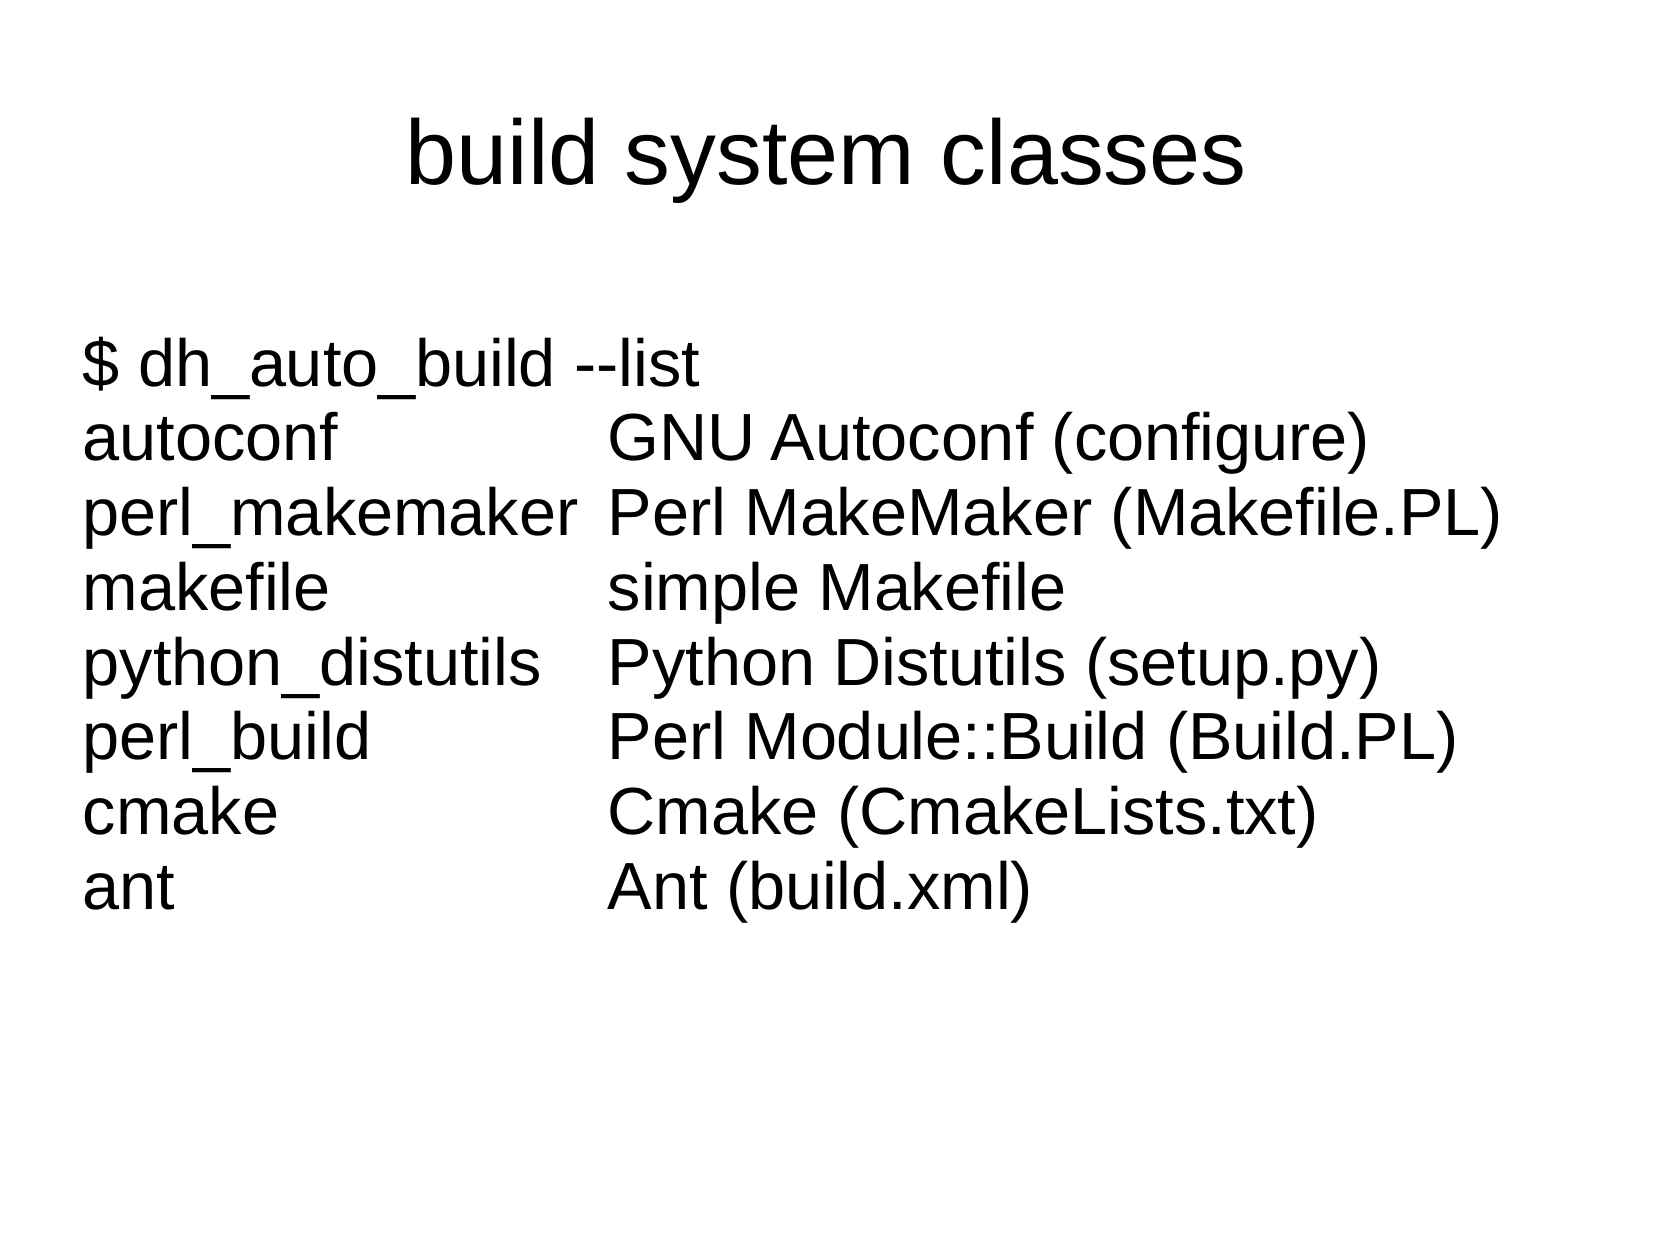

# build system classes
$ dh_auto_build --list
autoconf				GNU Autoconf (configure)
perl_makemaker	Perl MakeMaker (Makefile.PL)
makefile				simple Makefile
python_distutils	Python Distutils (setup.py)
perl_build				Perl Module::Build (Build.PL)
cmake					Cmake (CmakeLists.txt)
ant						Ant (build.xml)